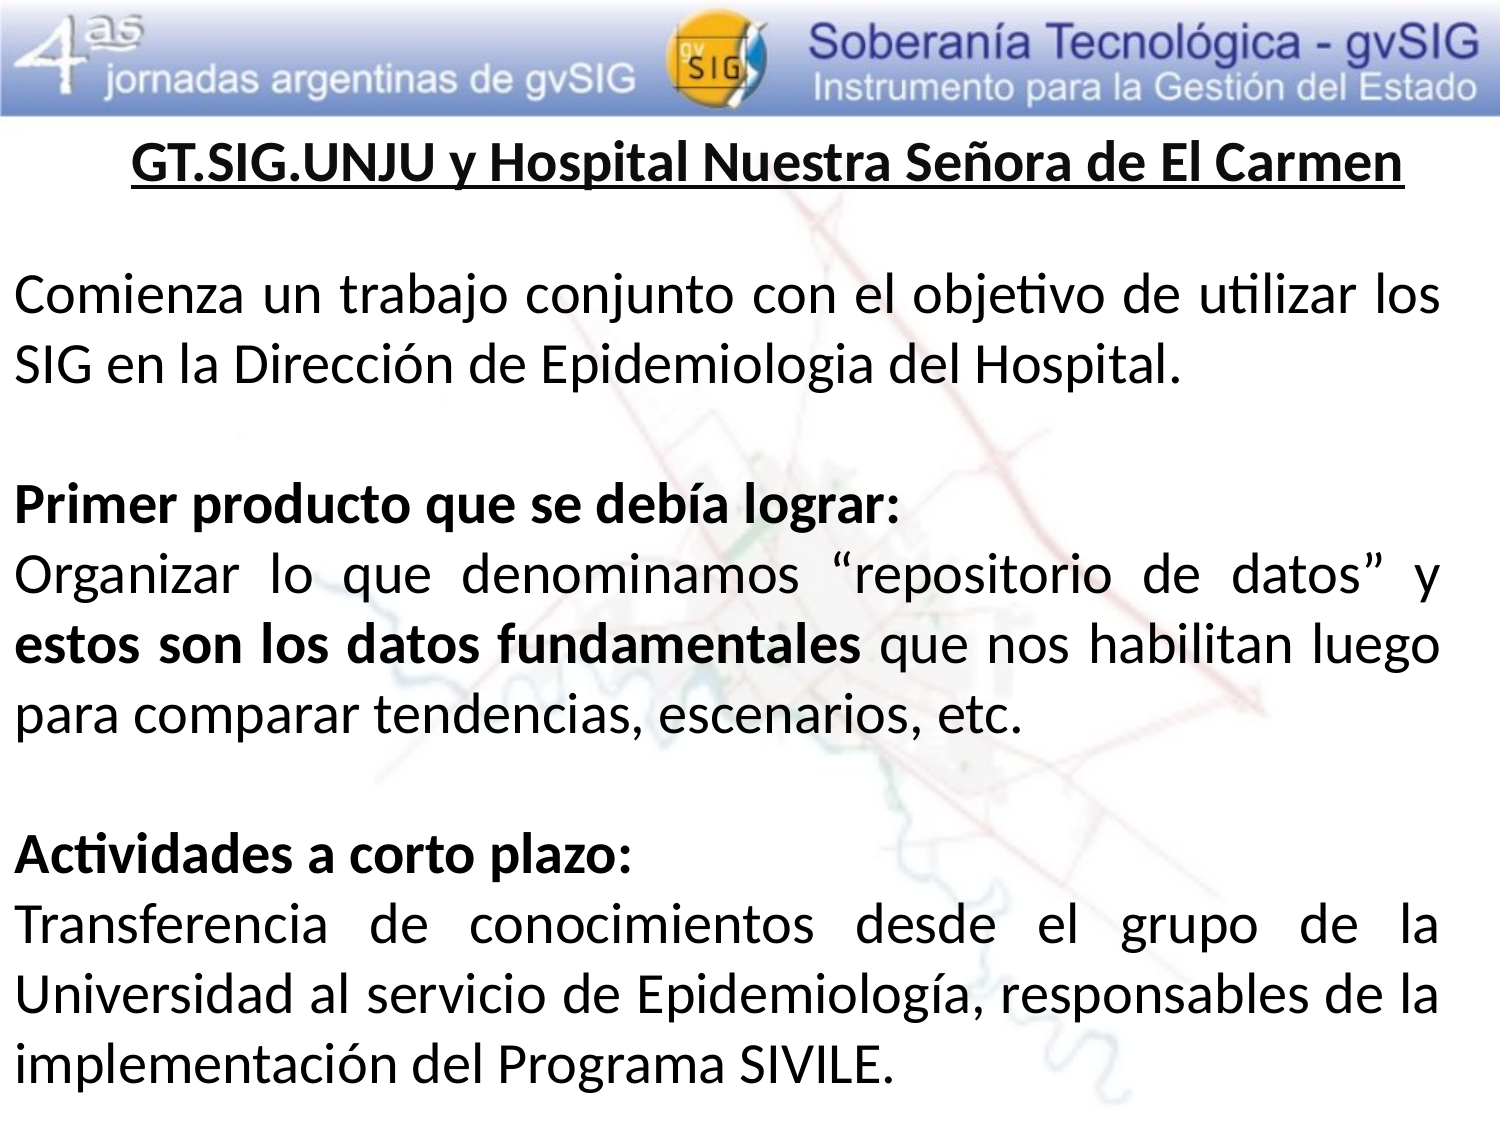

GT.SIG.UNJU y Hospital Nuestra Señora de El Carmen
Comienza un trabajo conjunto con el objetivo de utilizar los SIG en la Dirección de Epidemiologia del Hospital.
Primer producto que se debía lograr:
Organizar lo que denominamos “repositorio de datos” y estos son los datos fundamentales que nos habilitan luego para comparar tendencias, escenarios, etc.
Actividades a corto plazo:
Transferencia de conocimientos desde el grupo de la Universidad al servicio de Epidemiología, responsables de la implementación del Programa SIVILE.